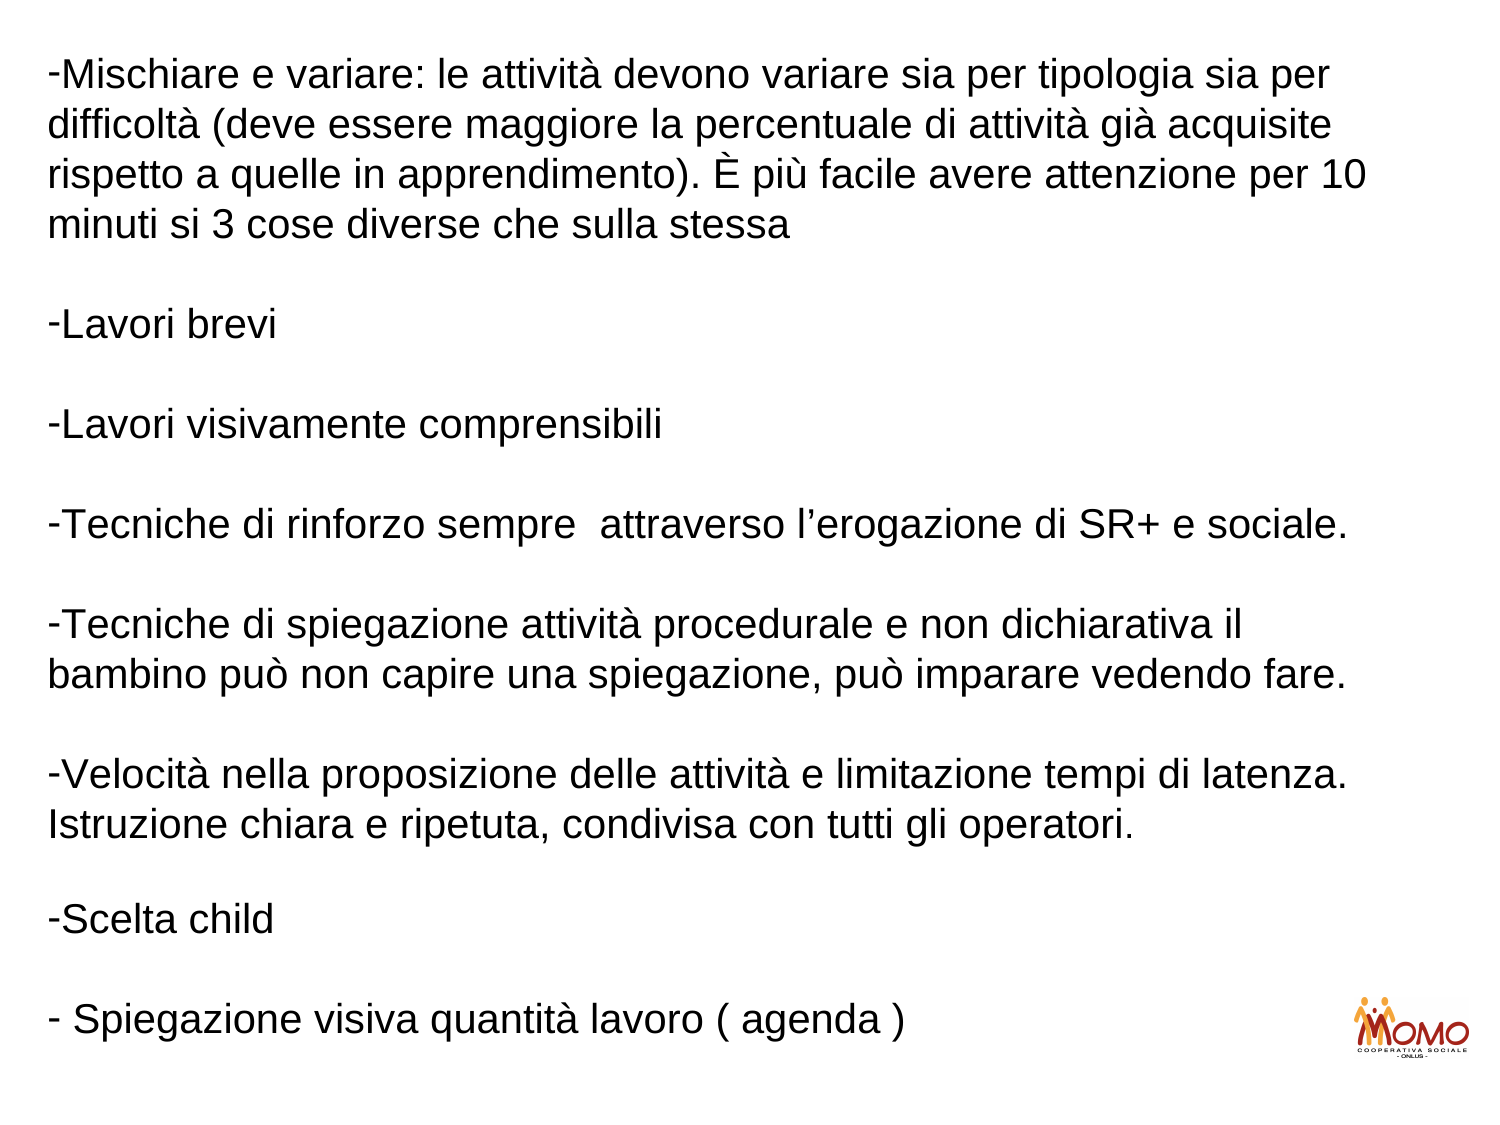

Mischiare e variare: le attività devono variare sia per tipologia sia per difficoltà (deve essere maggiore la percentuale di attività già acquisite rispetto a quelle in apprendimento). È più facile avere attenzione per 10 minuti si 3 cose diverse che sulla stessa
Lavori brevi
Lavori visivamente comprensibili
Tecniche di rinforzo sempre attraverso l’erogazione di SR+ e sociale.
Tecniche di spiegazione attività procedurale e non dichiarativa il bambino può non capire una spiegazione, può imparare vedendo fare.
Velocità nella proposizione delle attività e limitazione tempi di latenza. Istruzione chiara e ripetuta, condivisa con tutti gli operatori.
Scelta child
 Spiegazione visiva quantità lavoro ( agenda )